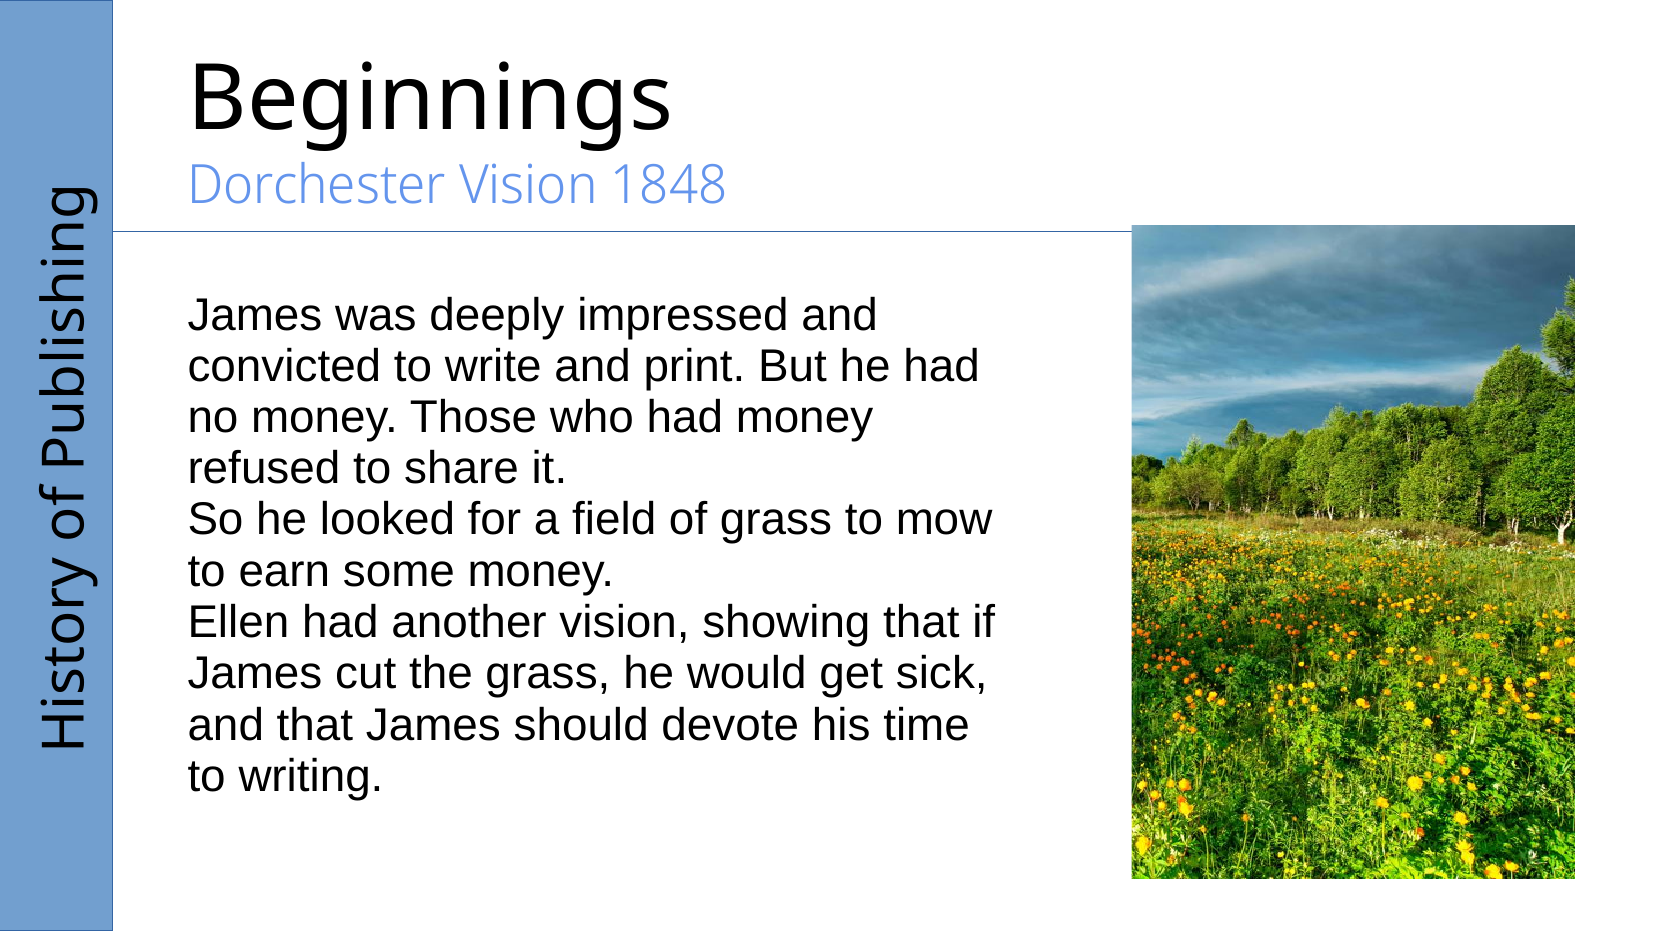

# Beginnings
Dorchester Vision 1848
James was deeply impressed and convicted to write and print. But he had no money. Those who had money refused to share it.
So he looked for a field of grass to mow to earn some money.
Ellen had another vision, showing that if James cut the grass, he would get sick, and that James should devote his time to writing.
History of Publishing